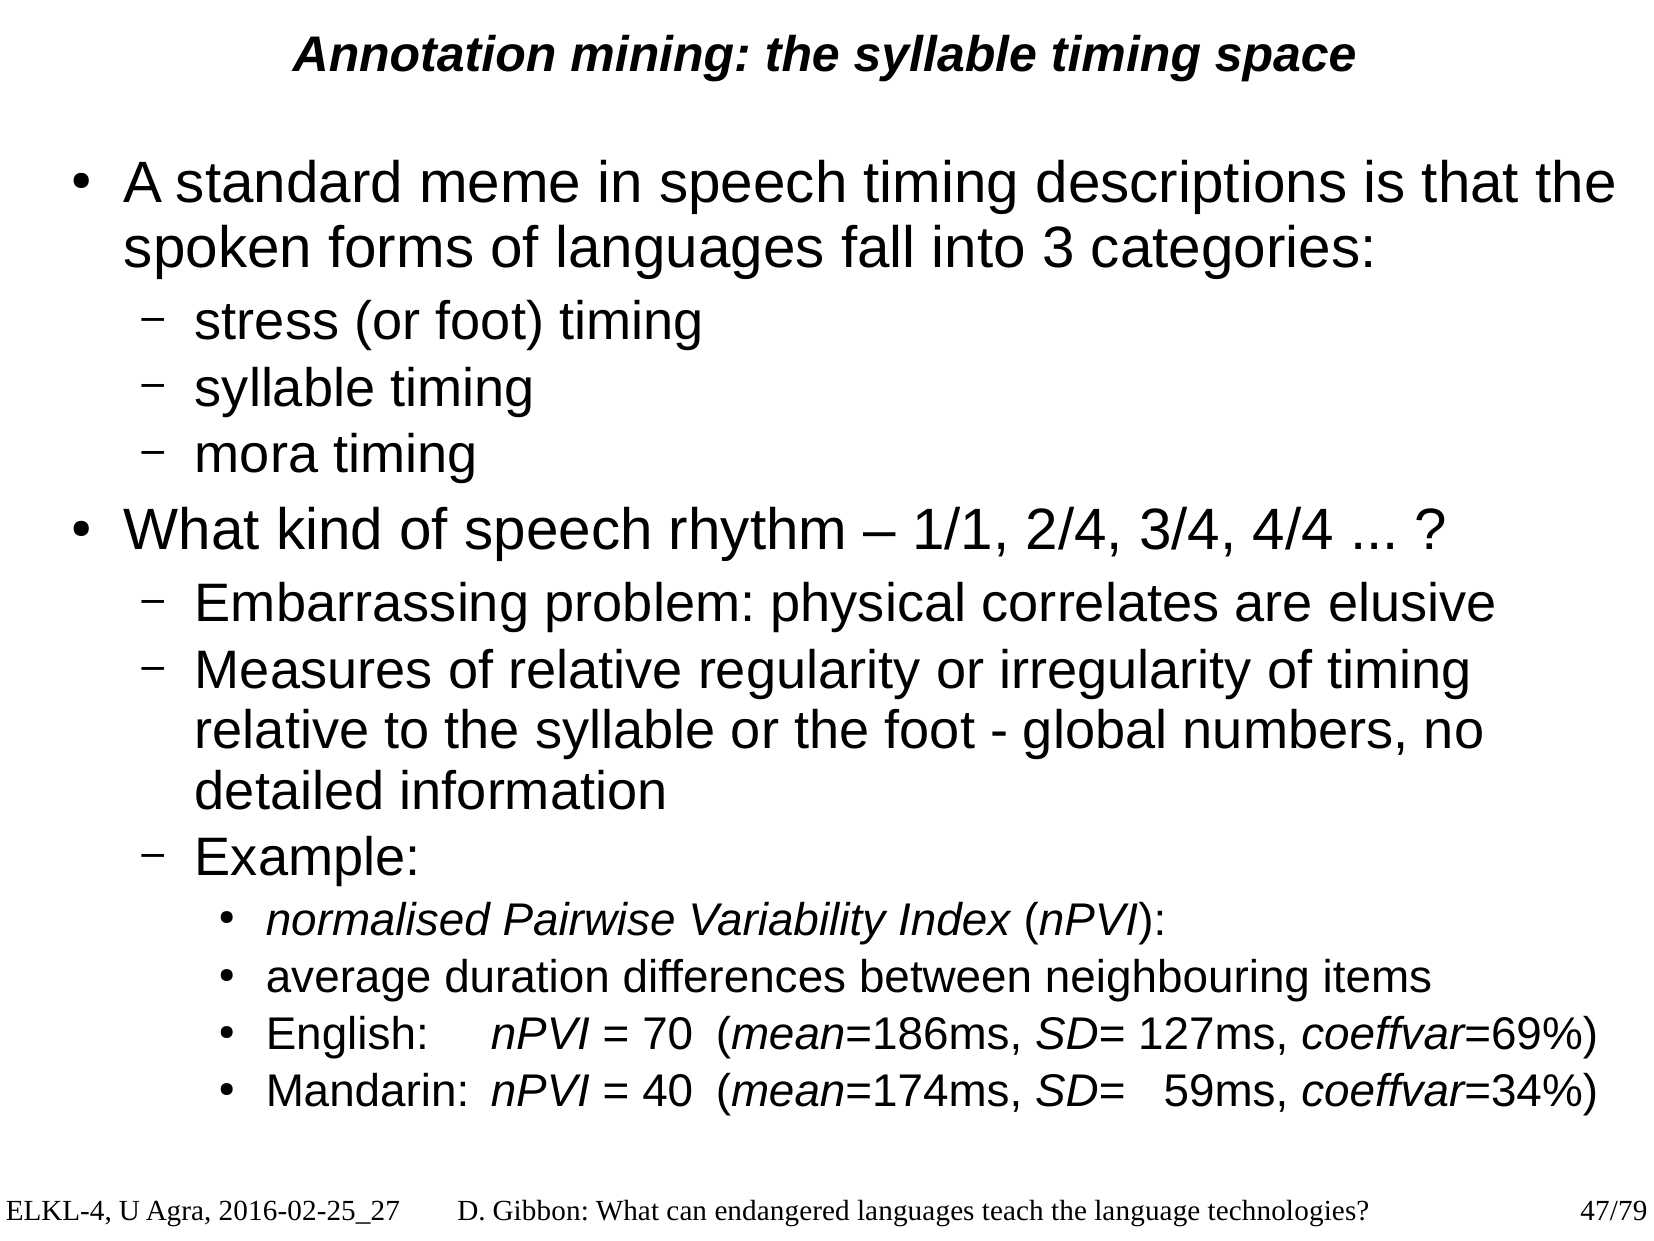

# Annotation mining: the syllable timing space
A standard meme in speech timing descriptions is that the spoken forms of languages fall into 3 categories:
stress (or foot) timing
syllable timing
mora timing
What kind of speech rhythm – 1/1, 2/4, 3/4, 4/4 ... ?
Embarrassing problem: physical correlates are elusive
Measures of relative regularity or irregularity of timing relative to the syllable or the foot - global numbers, no detailed information
Example:
normalised Pairwise Variability Index (nPVI):
average duration differences between neighbouring items
English:	nPVI = 70	(mean=186ms, SD= 127ms, coeffvar=69%)
Mandarin:	nPVI = 40	(mean=174ms, SD= 59ms, coeffvar=34%)
ELKL-4, U Agra, 2016-02-25_27
D. Gibbon: What can endangered languages teach the language technologies?
47